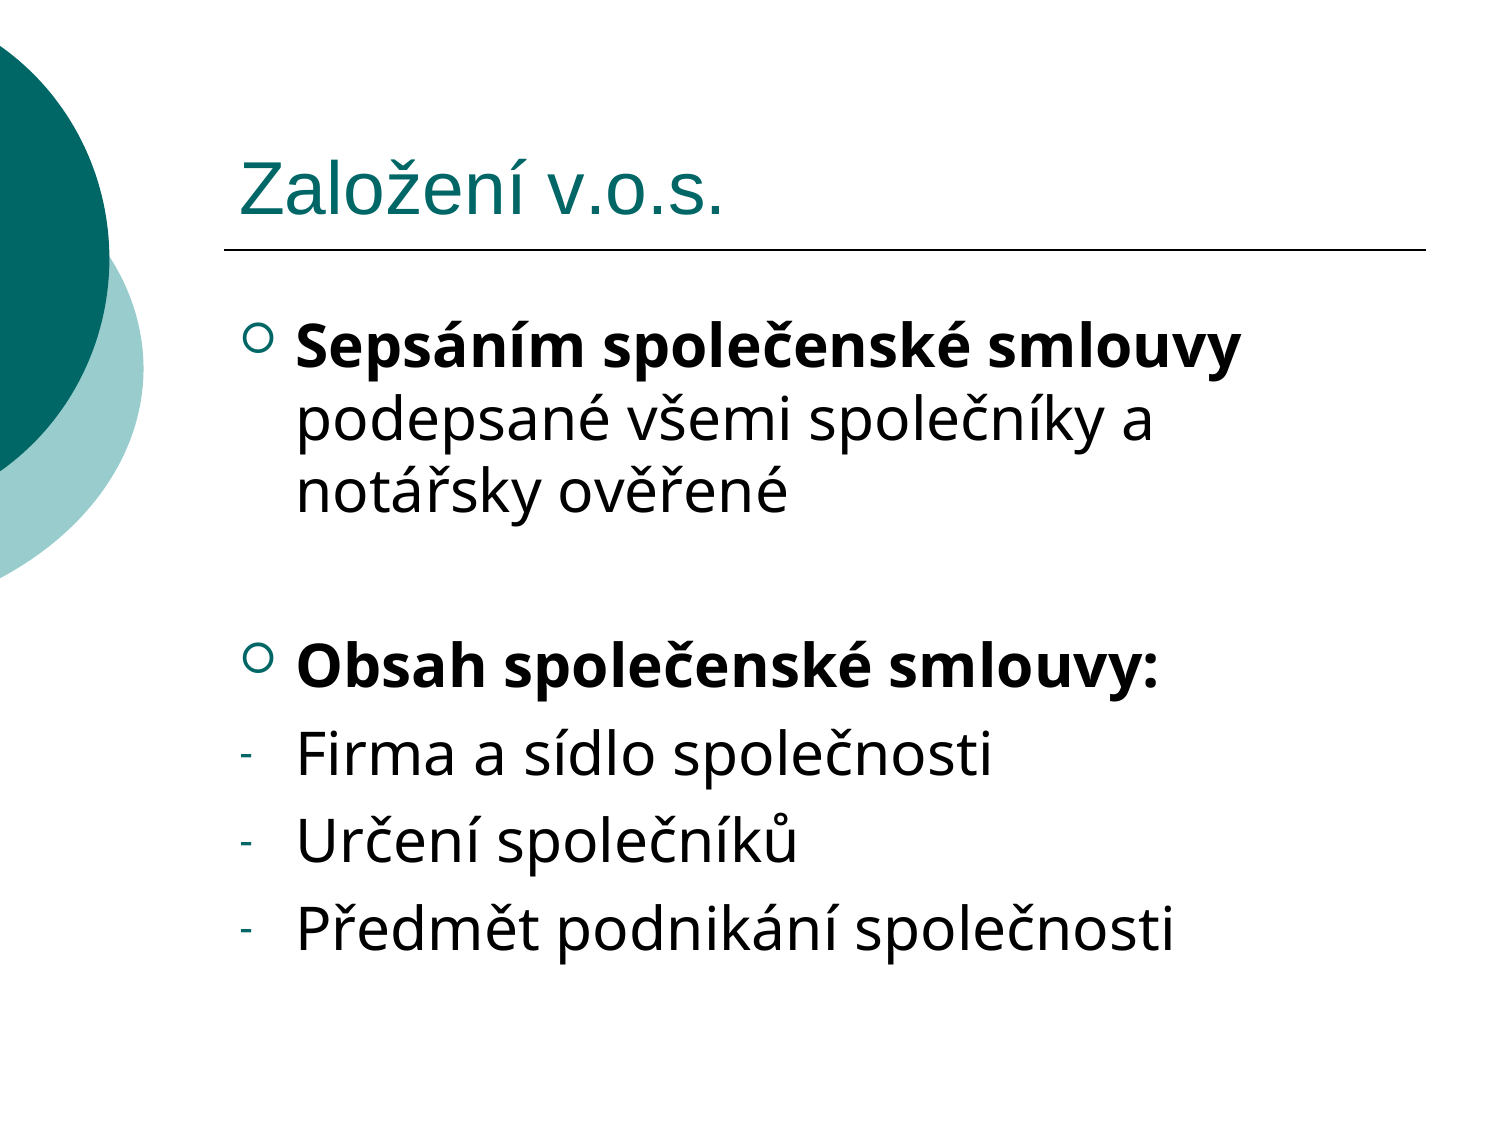

# Založení v.o.s.
Sepsáním společenské smlouvy podepsané všemi společníky a notářsky ověřené
Obsah společenské smlouvy:
Firma a sídlo společnosti
Určení společníků
Předmět podnikání společnosti